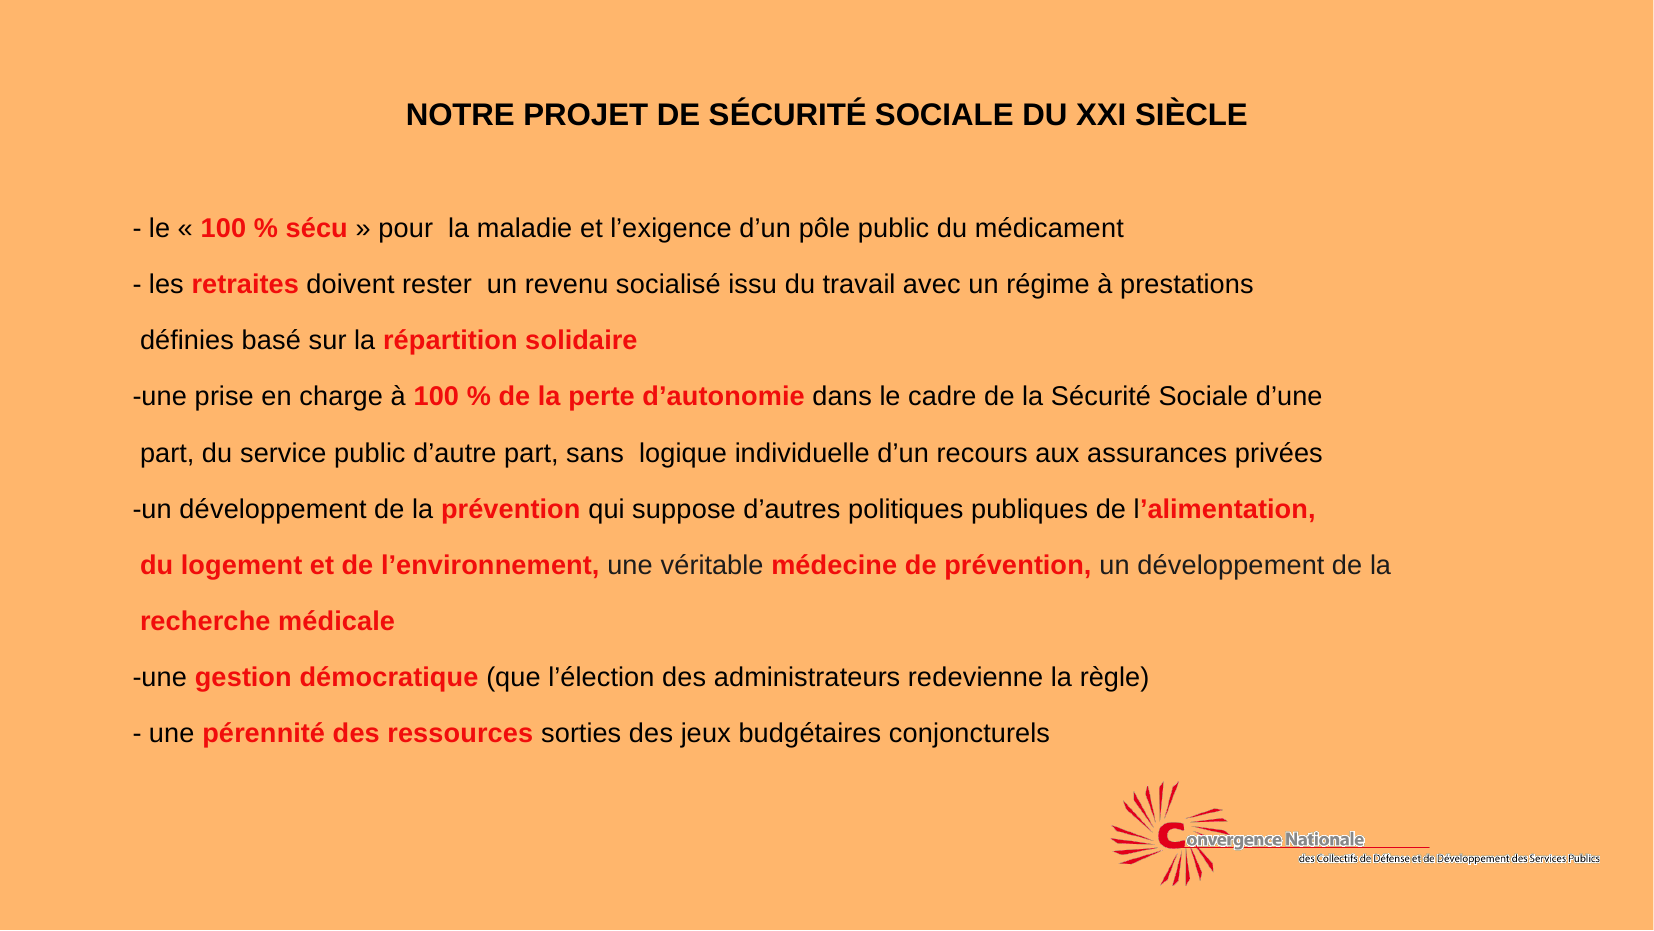

# NOTRE PROJET DE SÉCURITÉ SOCIALE DU XXI SIÈCLE
- le « 100 % sécu » pour la maladie et l’exigence d’un pôle public du médicament
- les retraites doivent rester un revenu socialisé issu du travail avec un régime à prestations
 définies basé sur la répartition solidaire
-une prise en charge à 100 % de la perte d’autonomie dans le cadre de la Sécurité Sociale d’une
 part, du service public d’autre part, sans logique individuelle d’un recours aux assurances privées
-un développement de la prévention qui suppose d’autres politiques publiques de l’alimentation,
 du logement et de l’environnement, une véritable médecine de prévention, un développement de la
 recherche médicale
-une gestion démocratique (que l’élection des administrateurs redevienne la règle)
- une pérennité des ressources sorties des jeux budgétaires conjoncturels